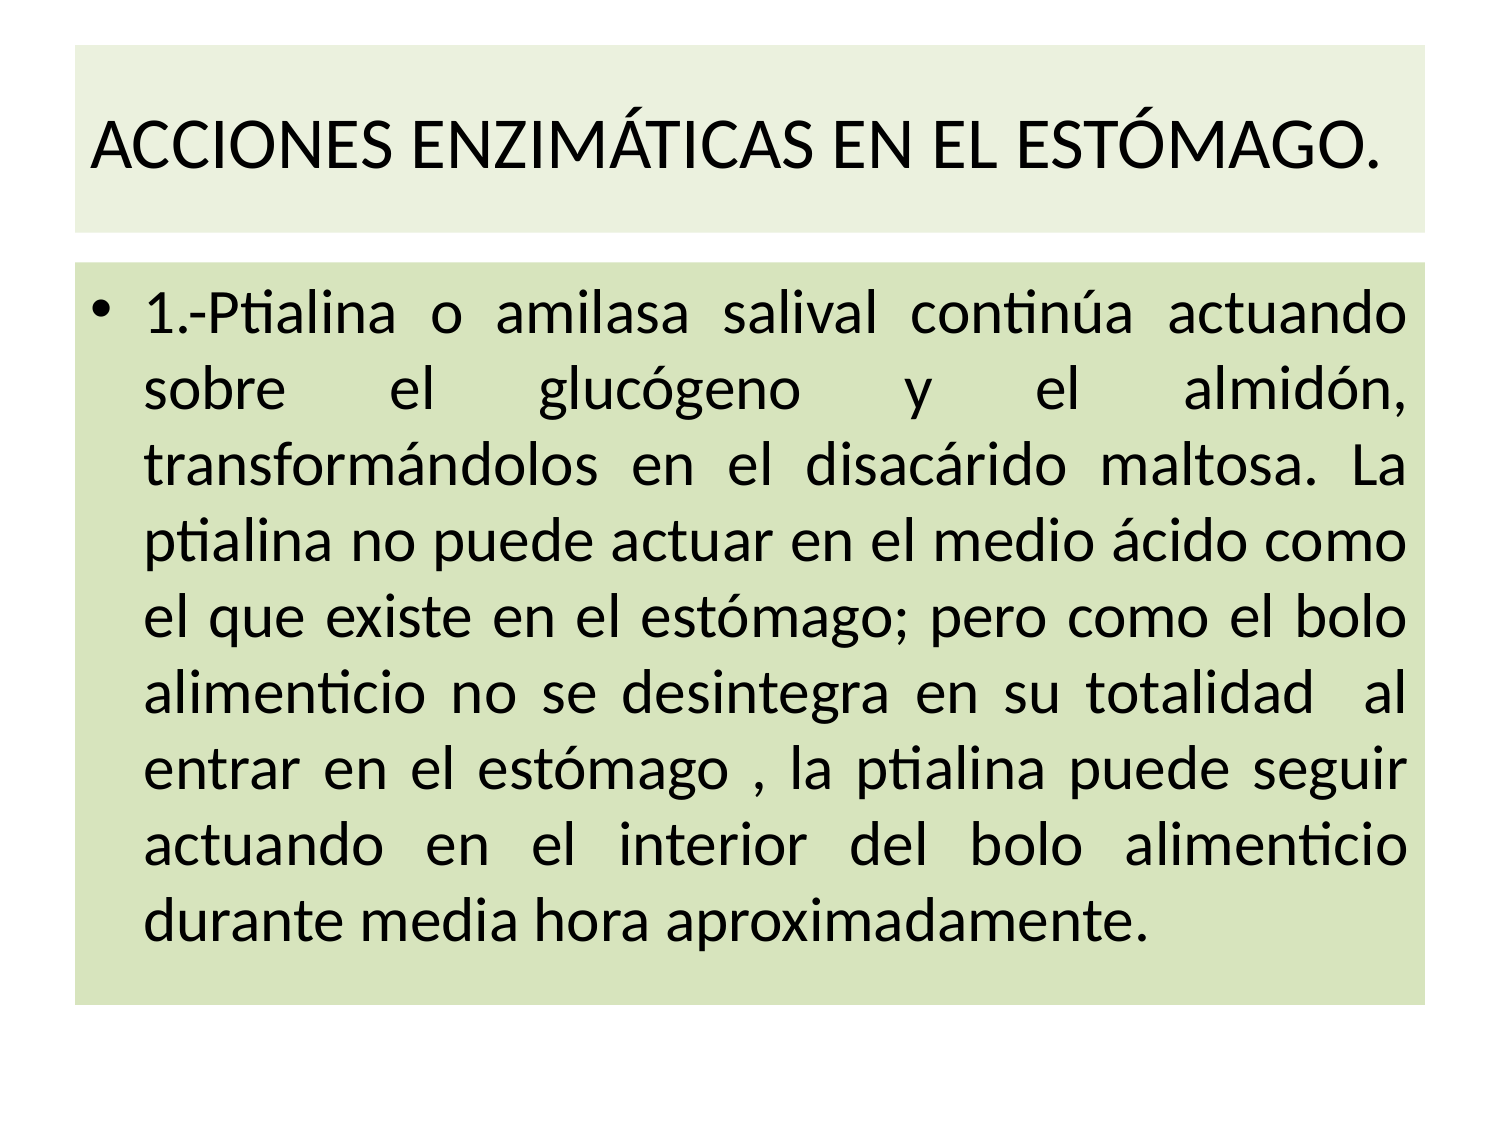

# ACCIONES ENZIMÁTICAS EN EL ESTÓMAGO.
1.-Ptialina o amilasa salival continúa actuando sobre el glucógeno y el almidón, transformándolos en el disacárido maltosa. La ptialina no puede actuar en el medio ácido como el que existe en el estómago; pero como el bolo alimenticio no se desintegra en su totalidad al entrar en el estómago , la ptialina puede seguir actuando en el interior del bolo alimenticio durante media hora aproximadamente.